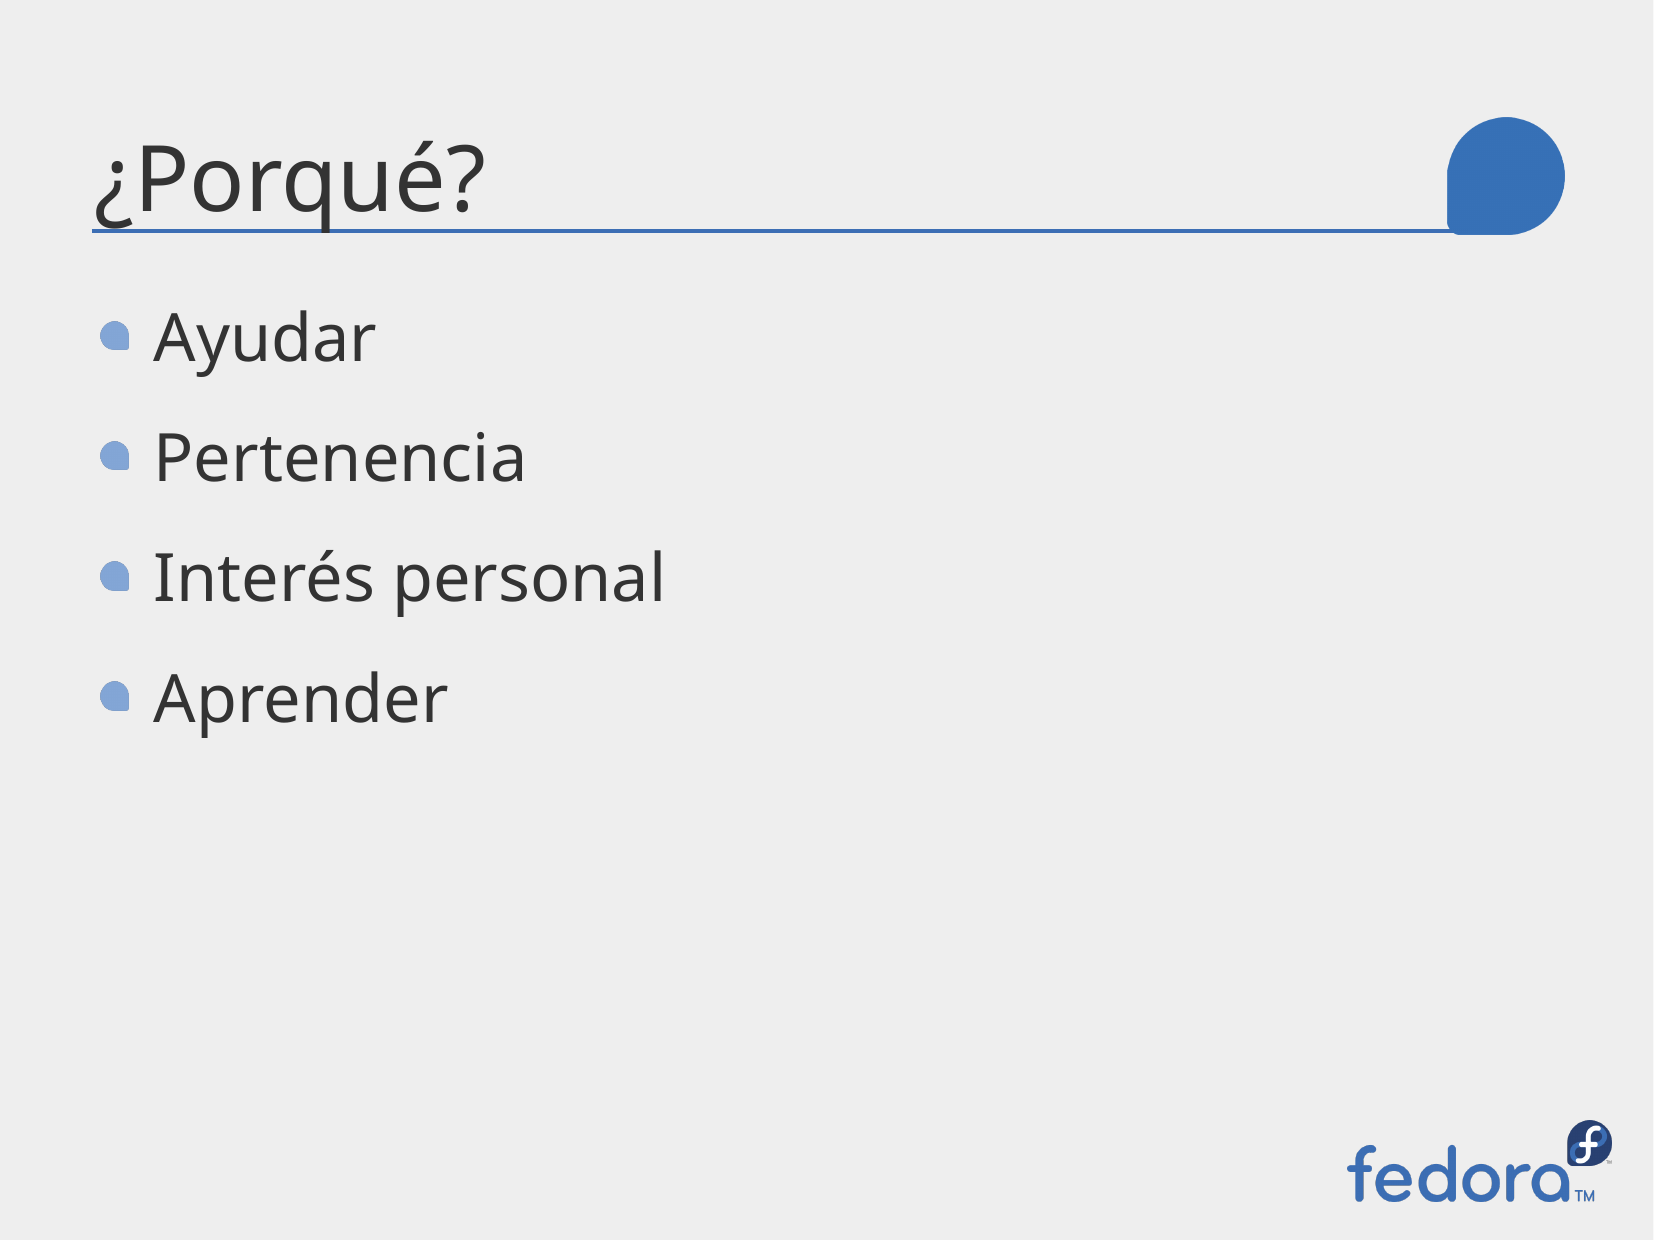

¿Porqué?
# Ayudar
Pertenencia
Interés personal
Aprender